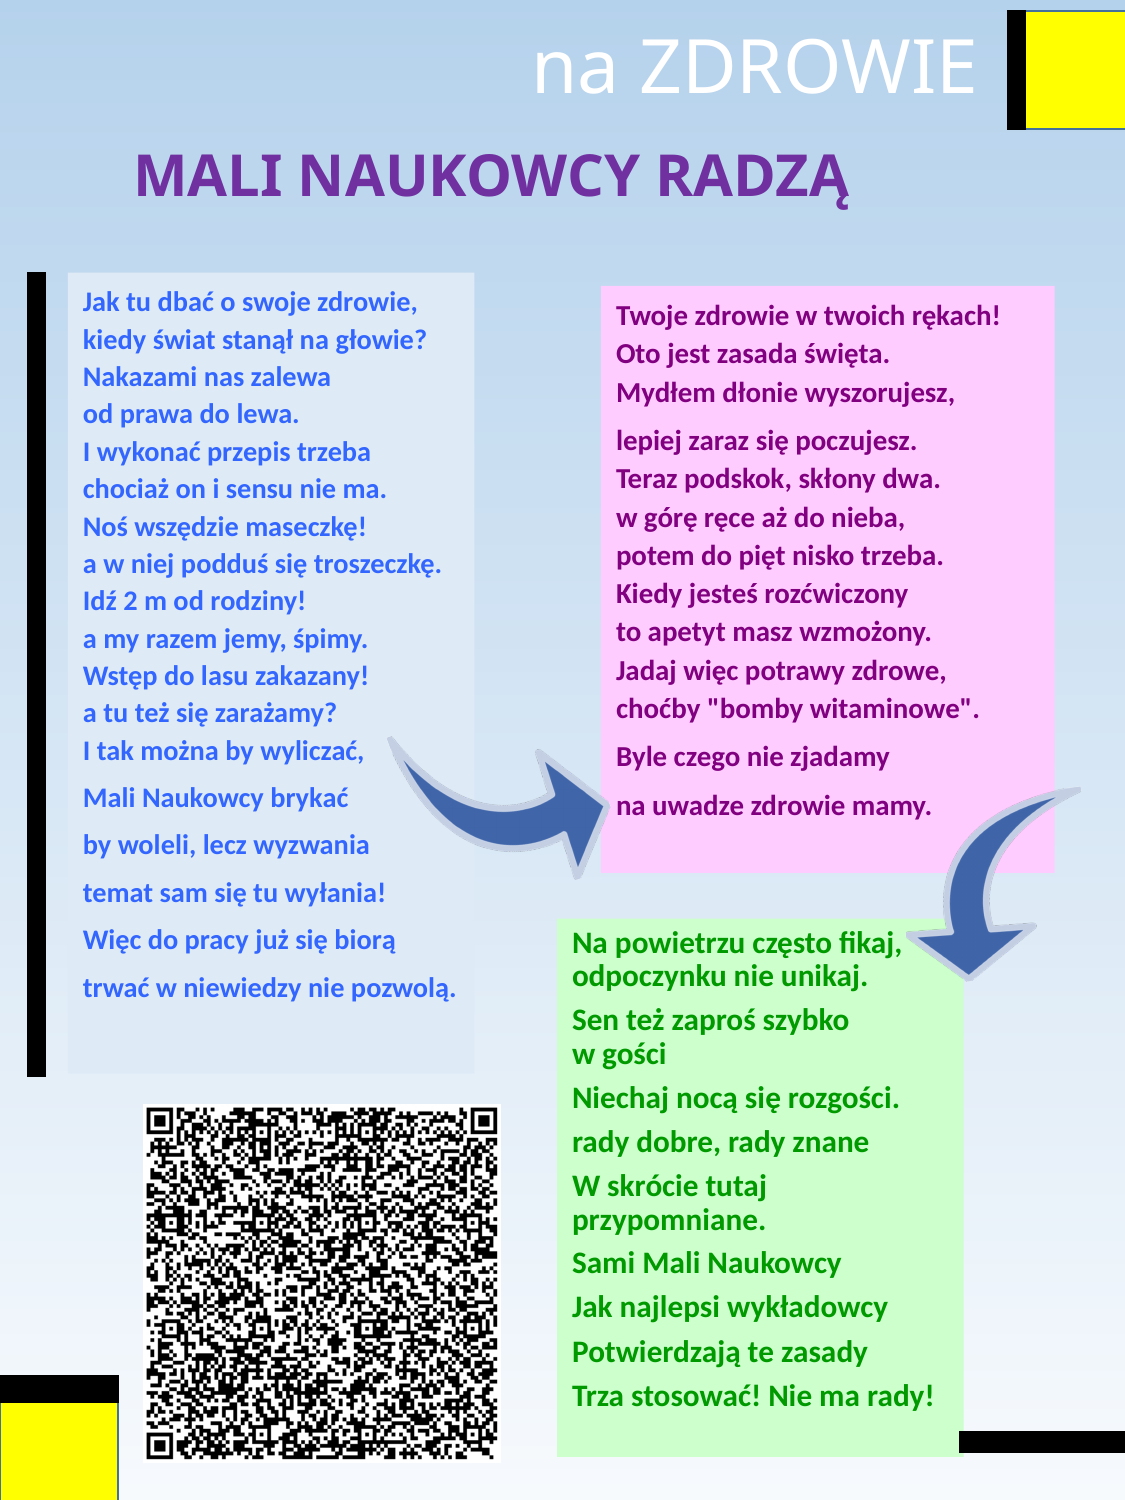

na ZDROWIE
MALI NAUKOWCY RADZĄ
# Jak tu dbać o swoje zdrowie, kiedy świat stanął na głowie? Nakazami nas zalewa od prawa do lewa. I wykonać przepis trzeba chociaż on i sensu nie ma. Noś wszędzie maseczkę! a w niej podduś się troszeczkę. Idź 2 m od rodziny! a my razem jemy, śpimy. Wstęp do lasu zakazany!  a tu też się zarażamy? I tak można by wyliczać,
Mali Naukowcy brykać
by woleli, lecz wyzwania
temat sam się tu wyłania!
Więc do pracy już się biorą
trwać w niewiedzy nie pozwolą.
Twoje zdrowie w twoich rękach!
Oto jest zasada święta.
Mydłem dłonie wyszorujesz,
lepiej zaraz się poczujesz.
Teraz podskok, skłony dwa.
w górę ręce aż do nieba,
potem do pięt nisko trzeba.
Kiedy jesteś rozćwiczony
to apetyt masz wzmożony.
Jadaj więc potrawy zdrowe,
choćby "bomby witaminowe".
Byle czego nie zjadamy
na uwadze zdrowie mamy.
Na powietrzu często fikaj,
odpoczynku nie unikaj.
Sen też zaproś szybko
w gości
Niechaj nocą się rozgości.
rady dobre, rady znane
W skrócie tutaj przypomniane.
Sami Mali Naukowcy
Jak najlepsi wykładowcy
Potwierdzają te zasady
Trza stosować! Nie ma rady!